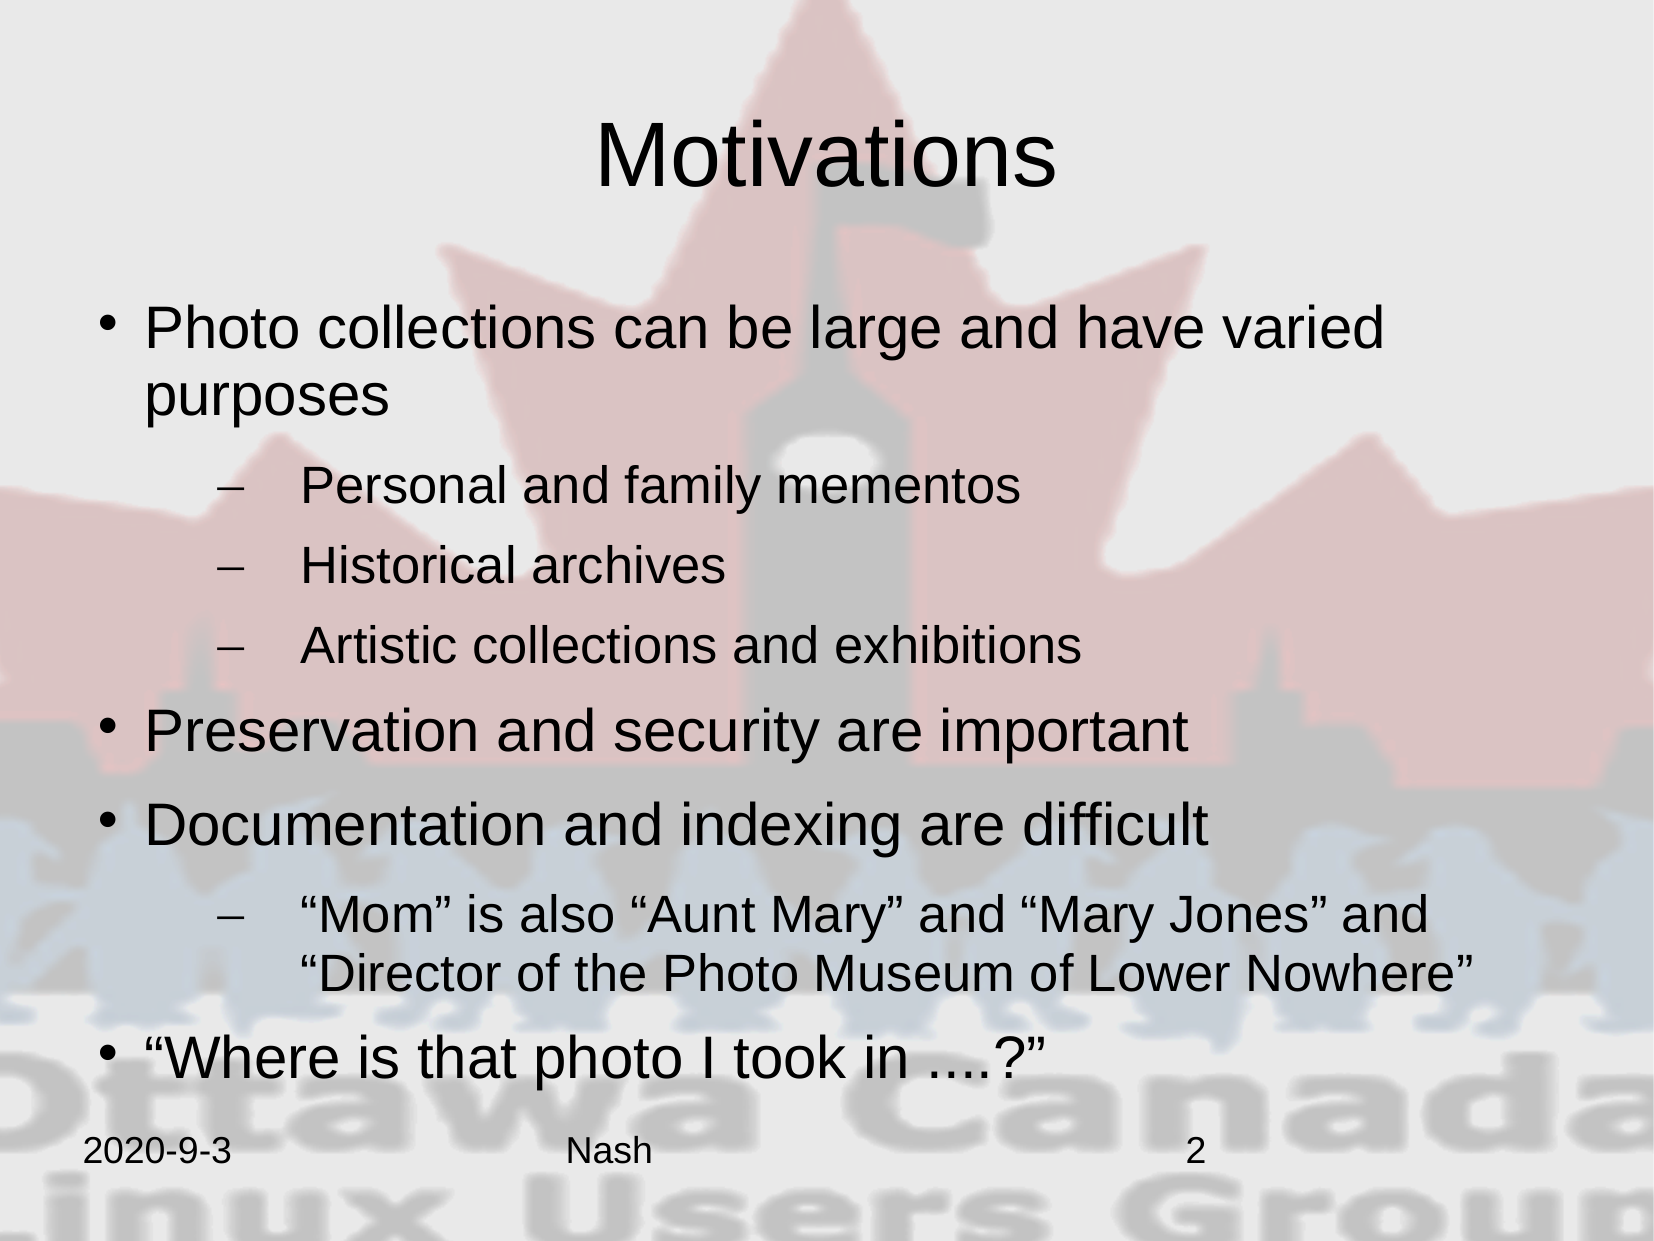

# Motivations
Photo collections can be large and have varied purposes
Personal and family mementos
Historical archives
Artistic collections and exhibitions
Preservation and security are important
Documentation and indexing are difficult
“Mom” is also “Aunt Mary” and “Mary Jones” and “Director of the Photo Museum of Lower Nowhere”
“Where is that photo I took in ....?”
2